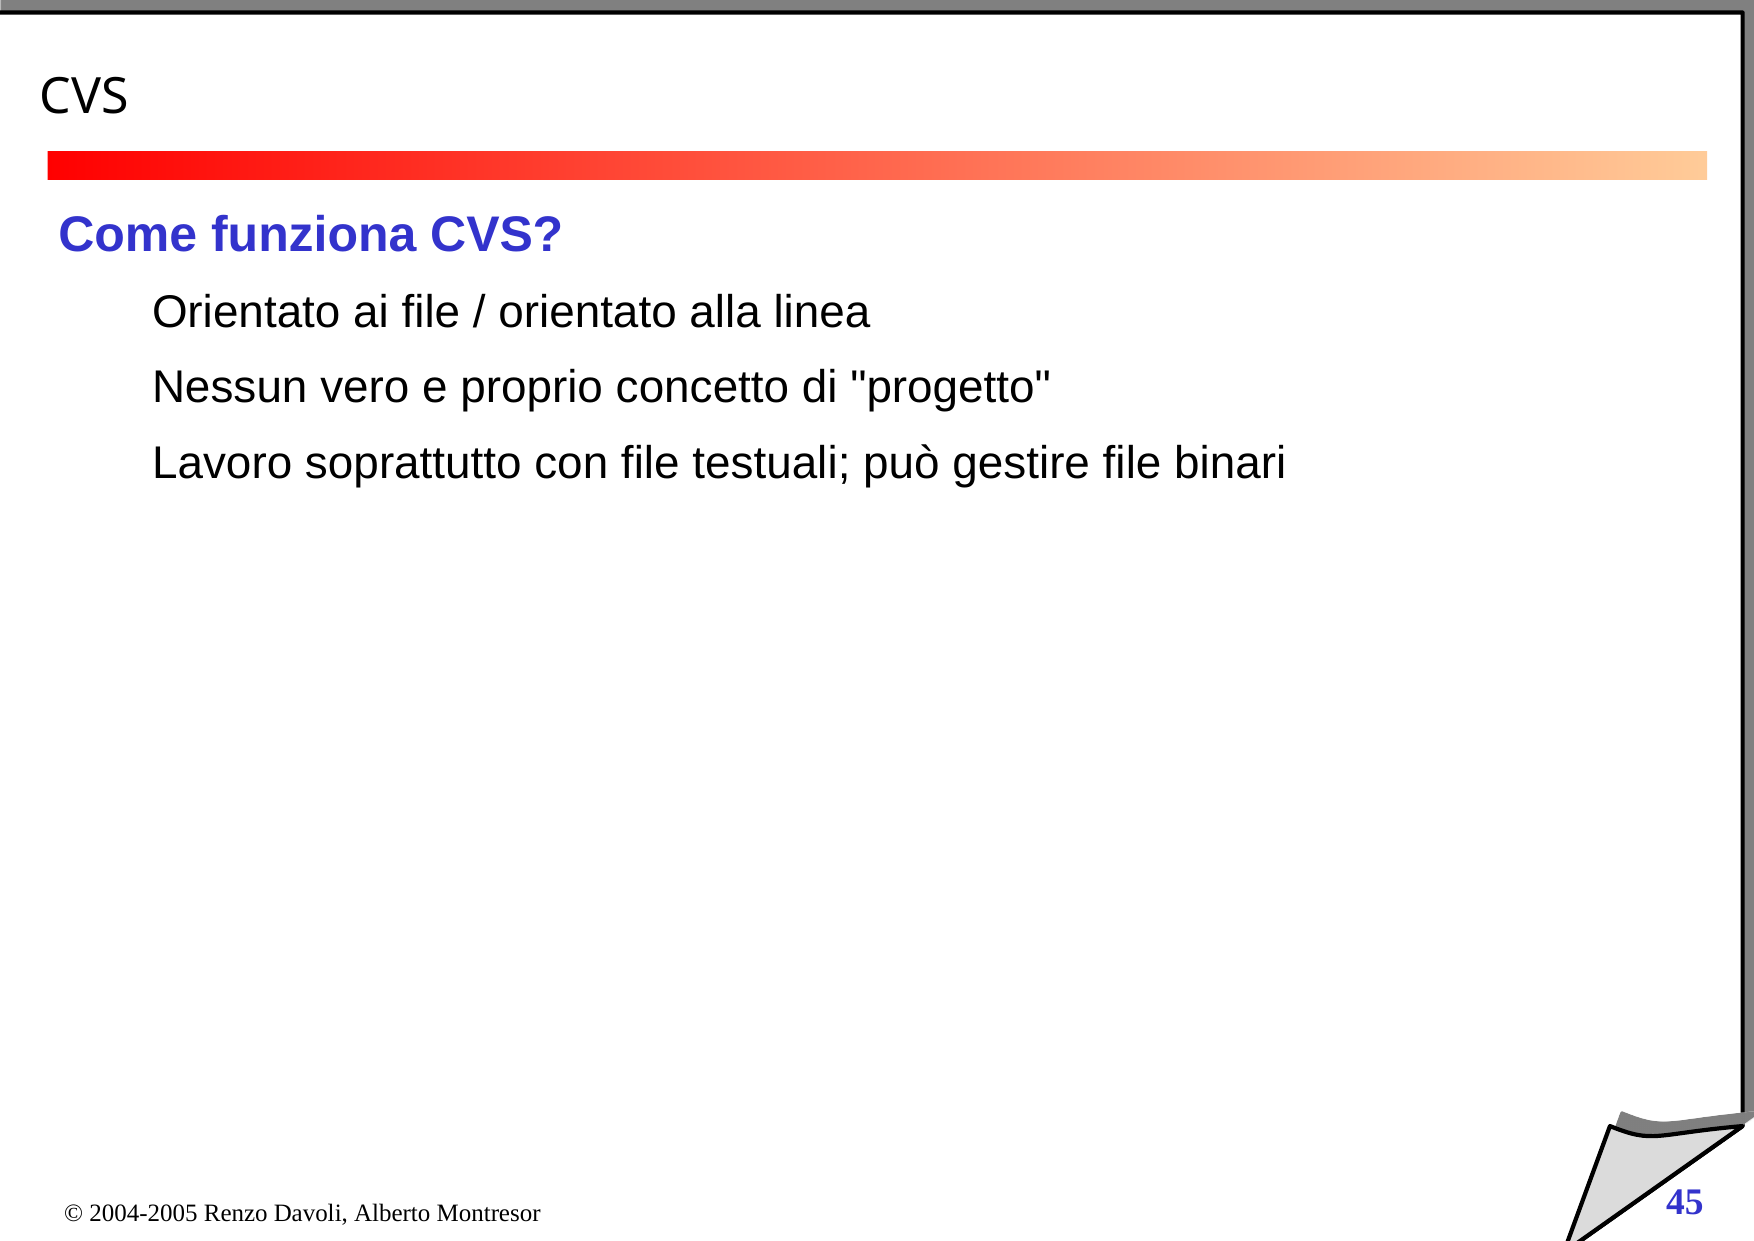

# CVS
Come funziona CVS?
Orientato ai file / orientato alla linea
Nessun vero e proprio concetto di "progetto"
Lavoro soprattutto con file testuali; può gestire file binari